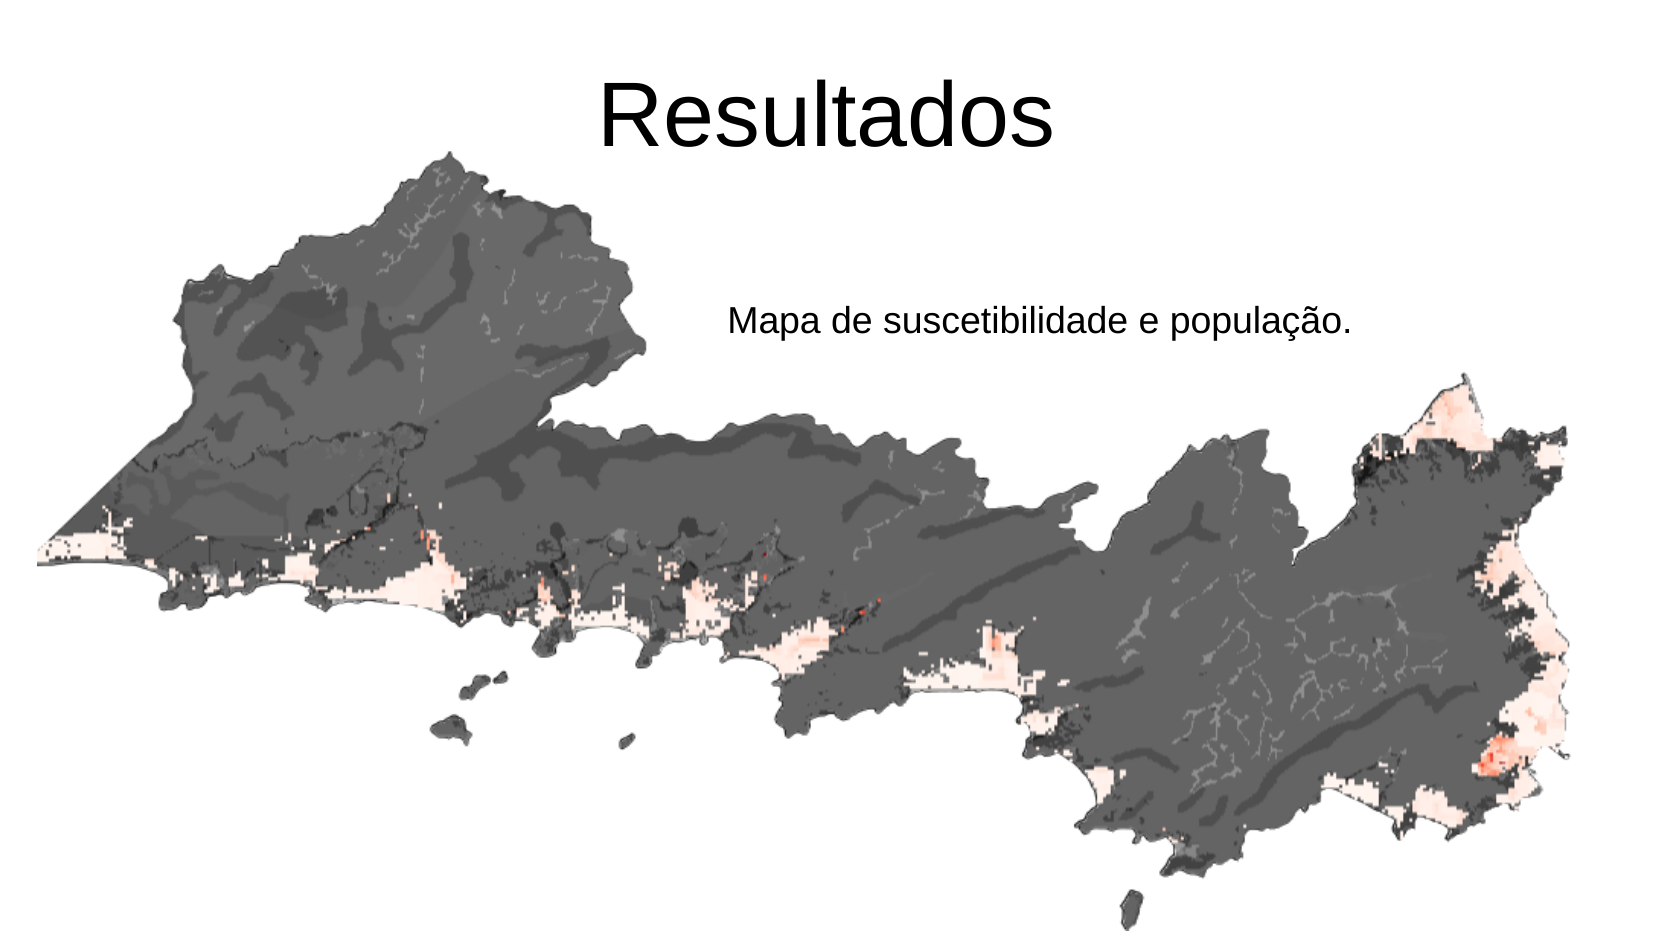

# Resultados
Mapa de suscetibilidade e população.